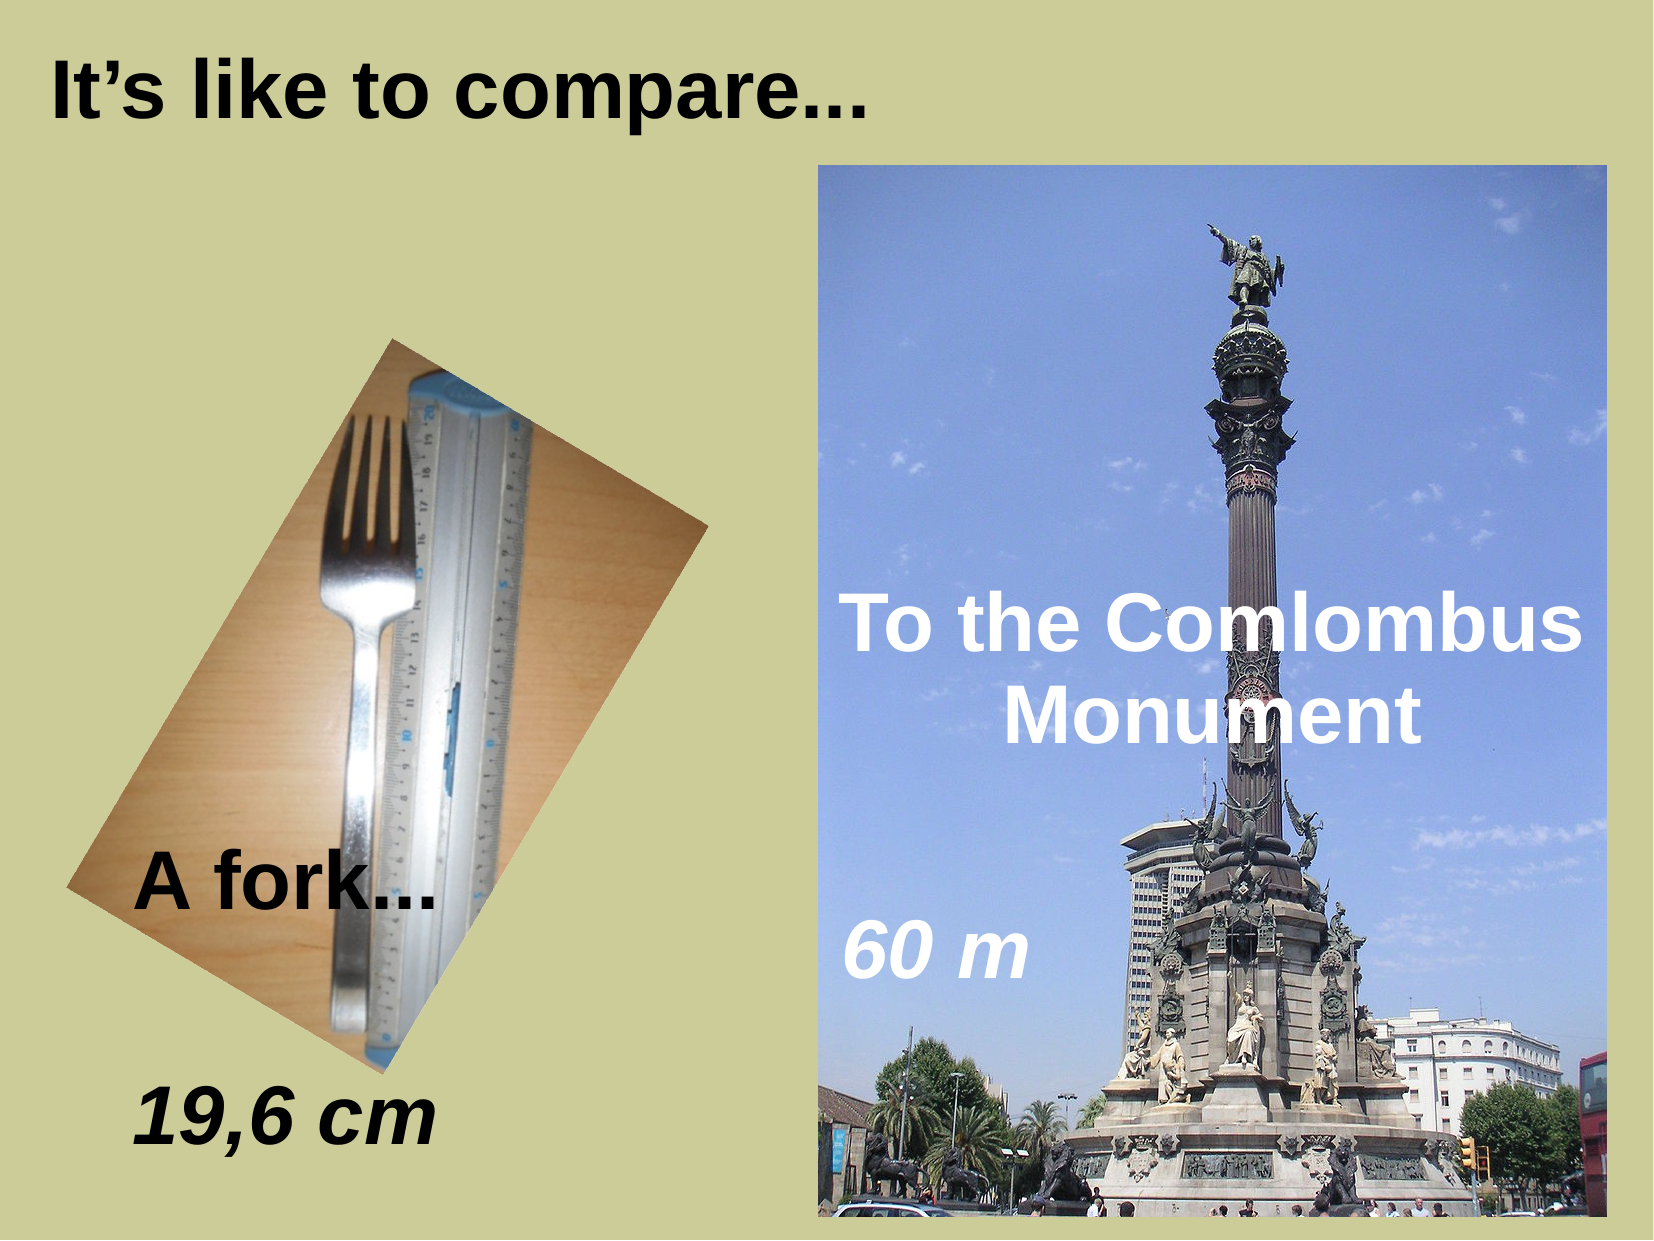

It’s like to compare...
To the Comlombus Monument
A fork...
60 m
19,6 cm